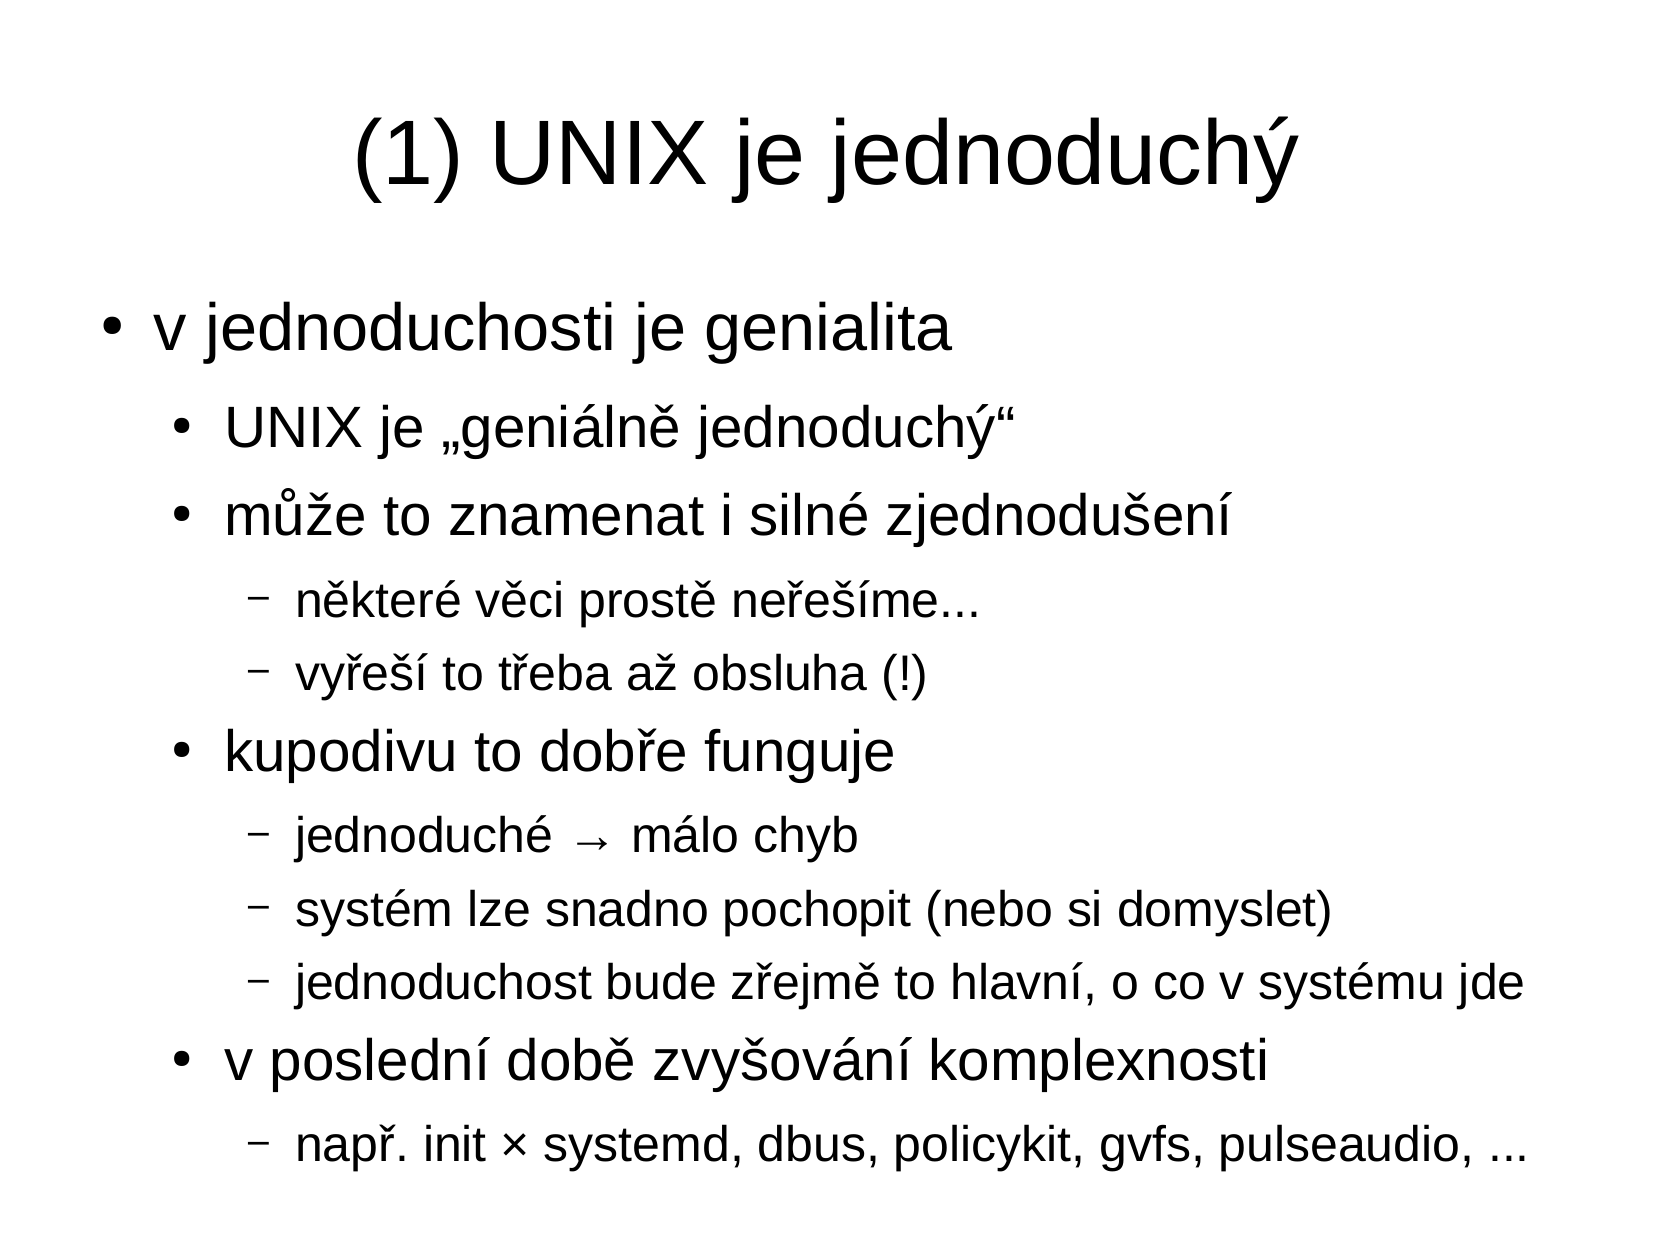

# (1) UNIX je jednoduchý
v jednoduchosti je genialita
UNIX je „geniálně jednoduchý“
může to znamenat i silné zjednodušení
některé věci prostě neřešíme...
vyřeší to třeba až obsluha (!)
kupodivu to dobře funguje
jednoduché → málo chyb
systém lze snadno pochopit (nebo si domyslet)
jednoduchost bude zřejmě to hlavní, o co v systému jde
v poslední době zvyšování komplexnosti
např. init × systemd, dbus, policykit, gvfs, pulseaudio, ...